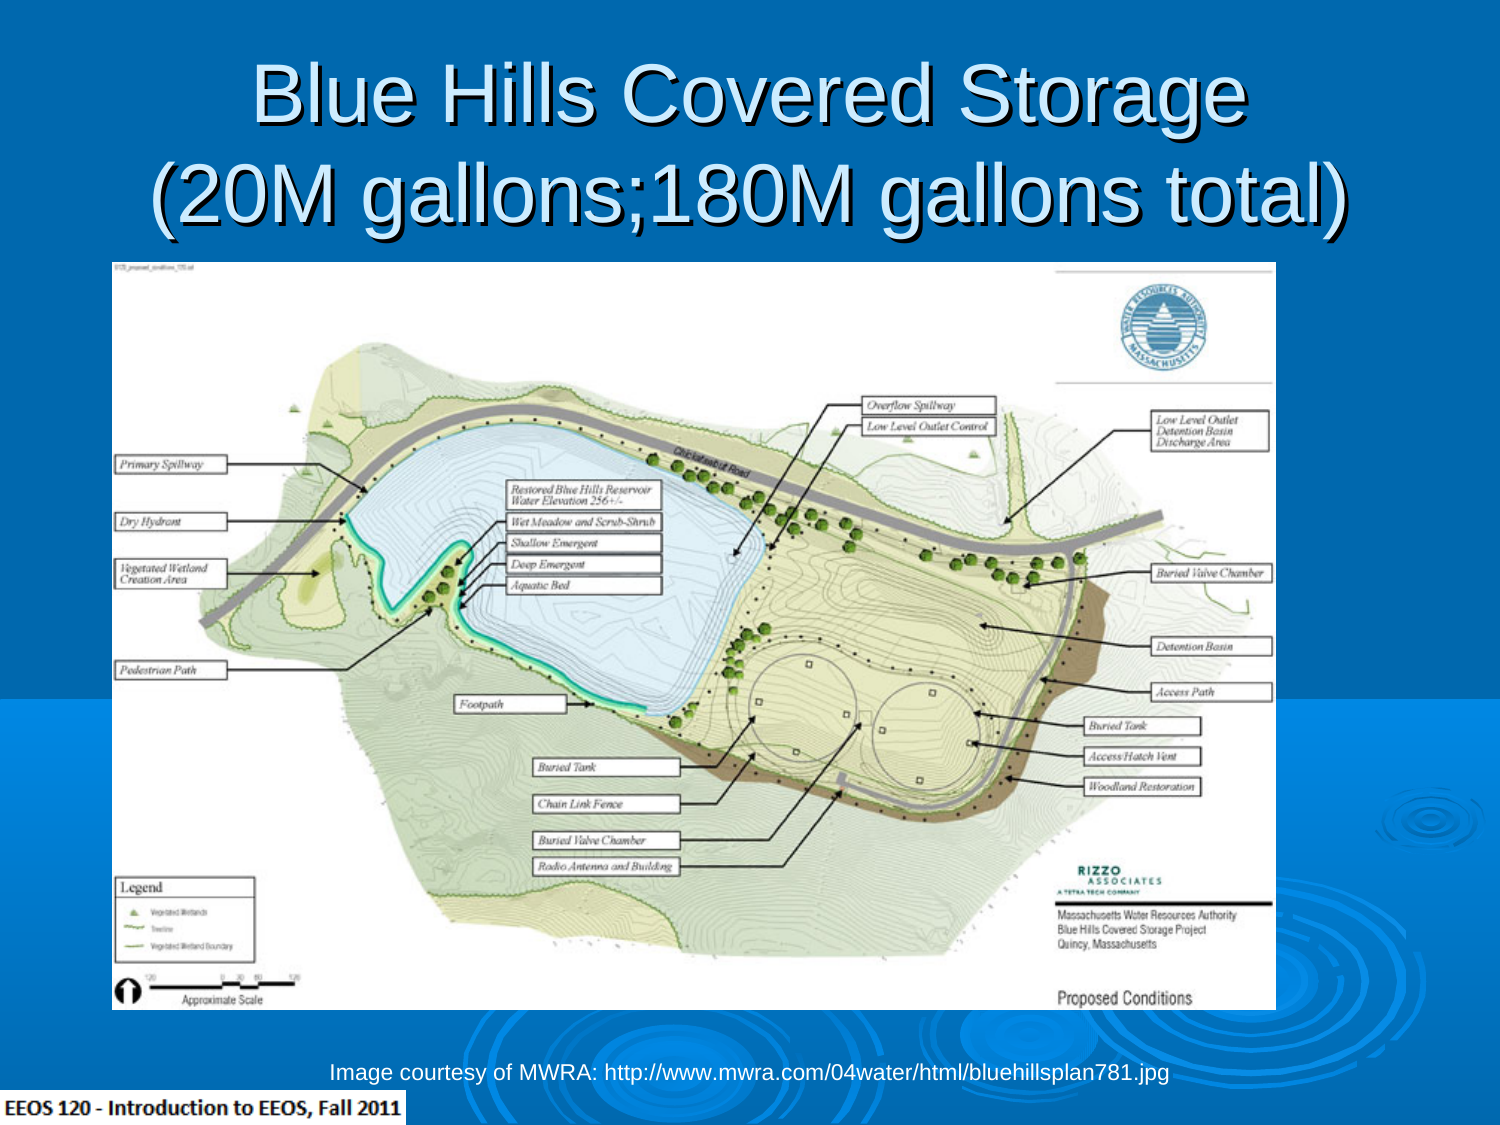

# Blue Hills Covered Storage (20M gallons;180M gallons total)
Image courtesy of MWRA: http://www.mwra.com/04water/html/bluehillsplan781.jpg